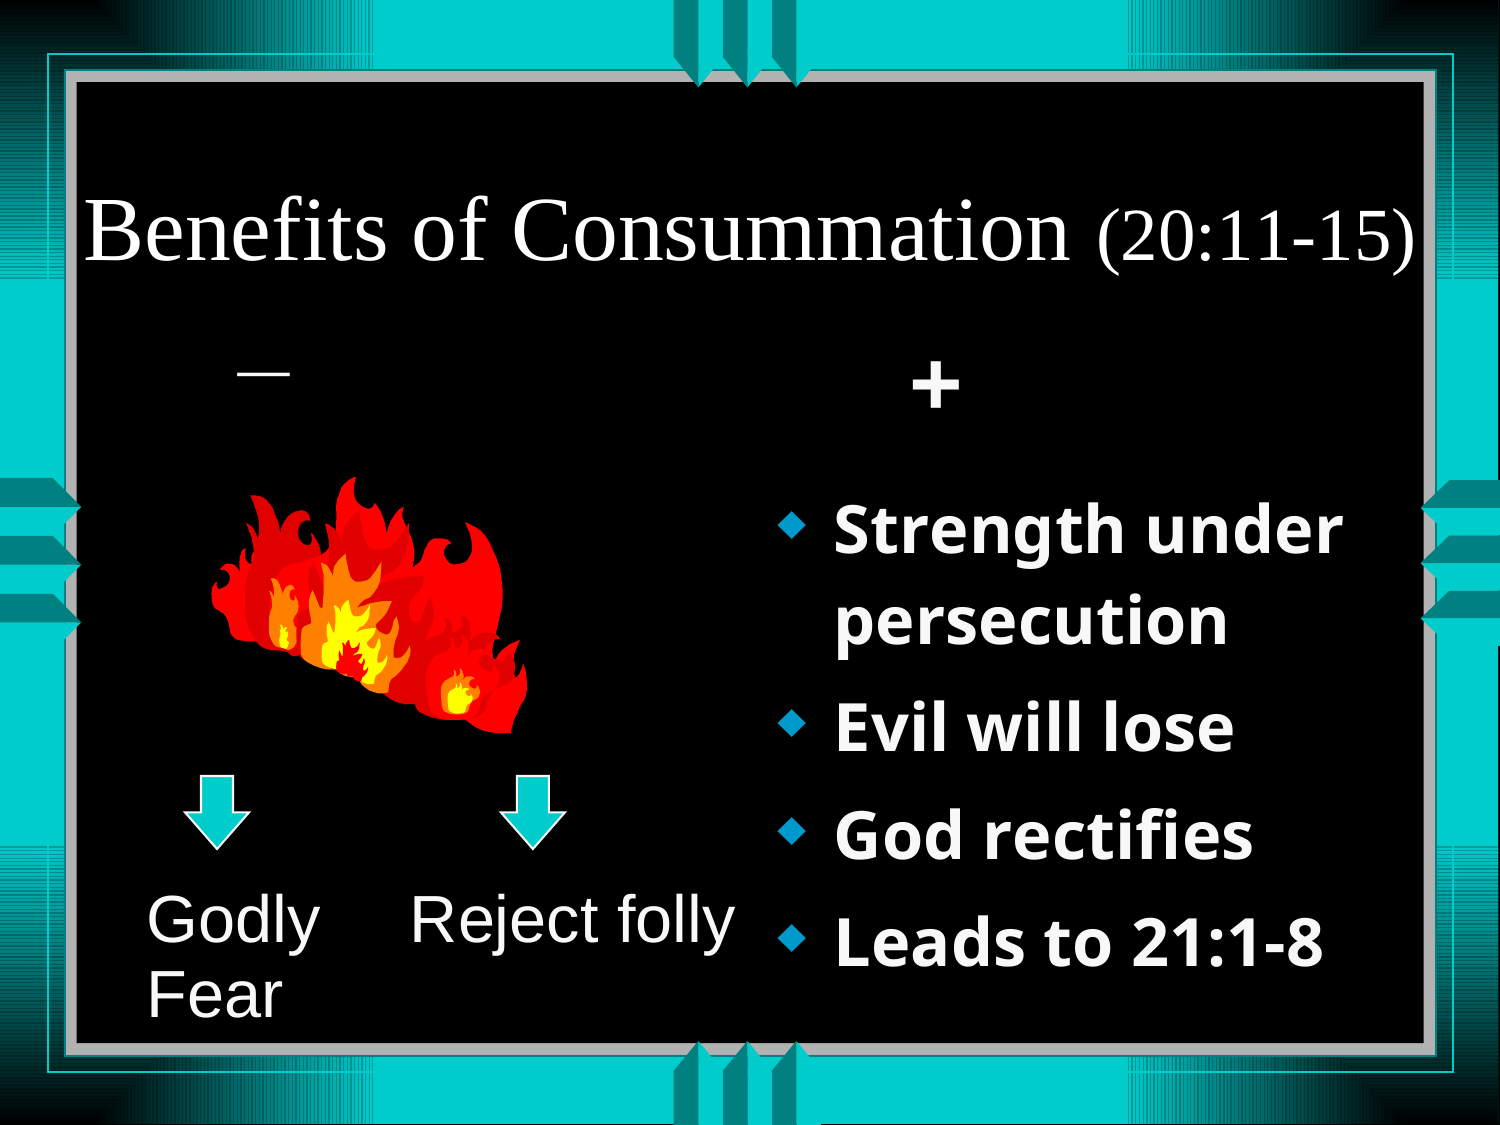

# Benefits of Consummation (20:11-15)
_
+
Strength under persecution
Evil will lose
God rectifies
Leads to 21:1-8
GodlyFear
Reject folly